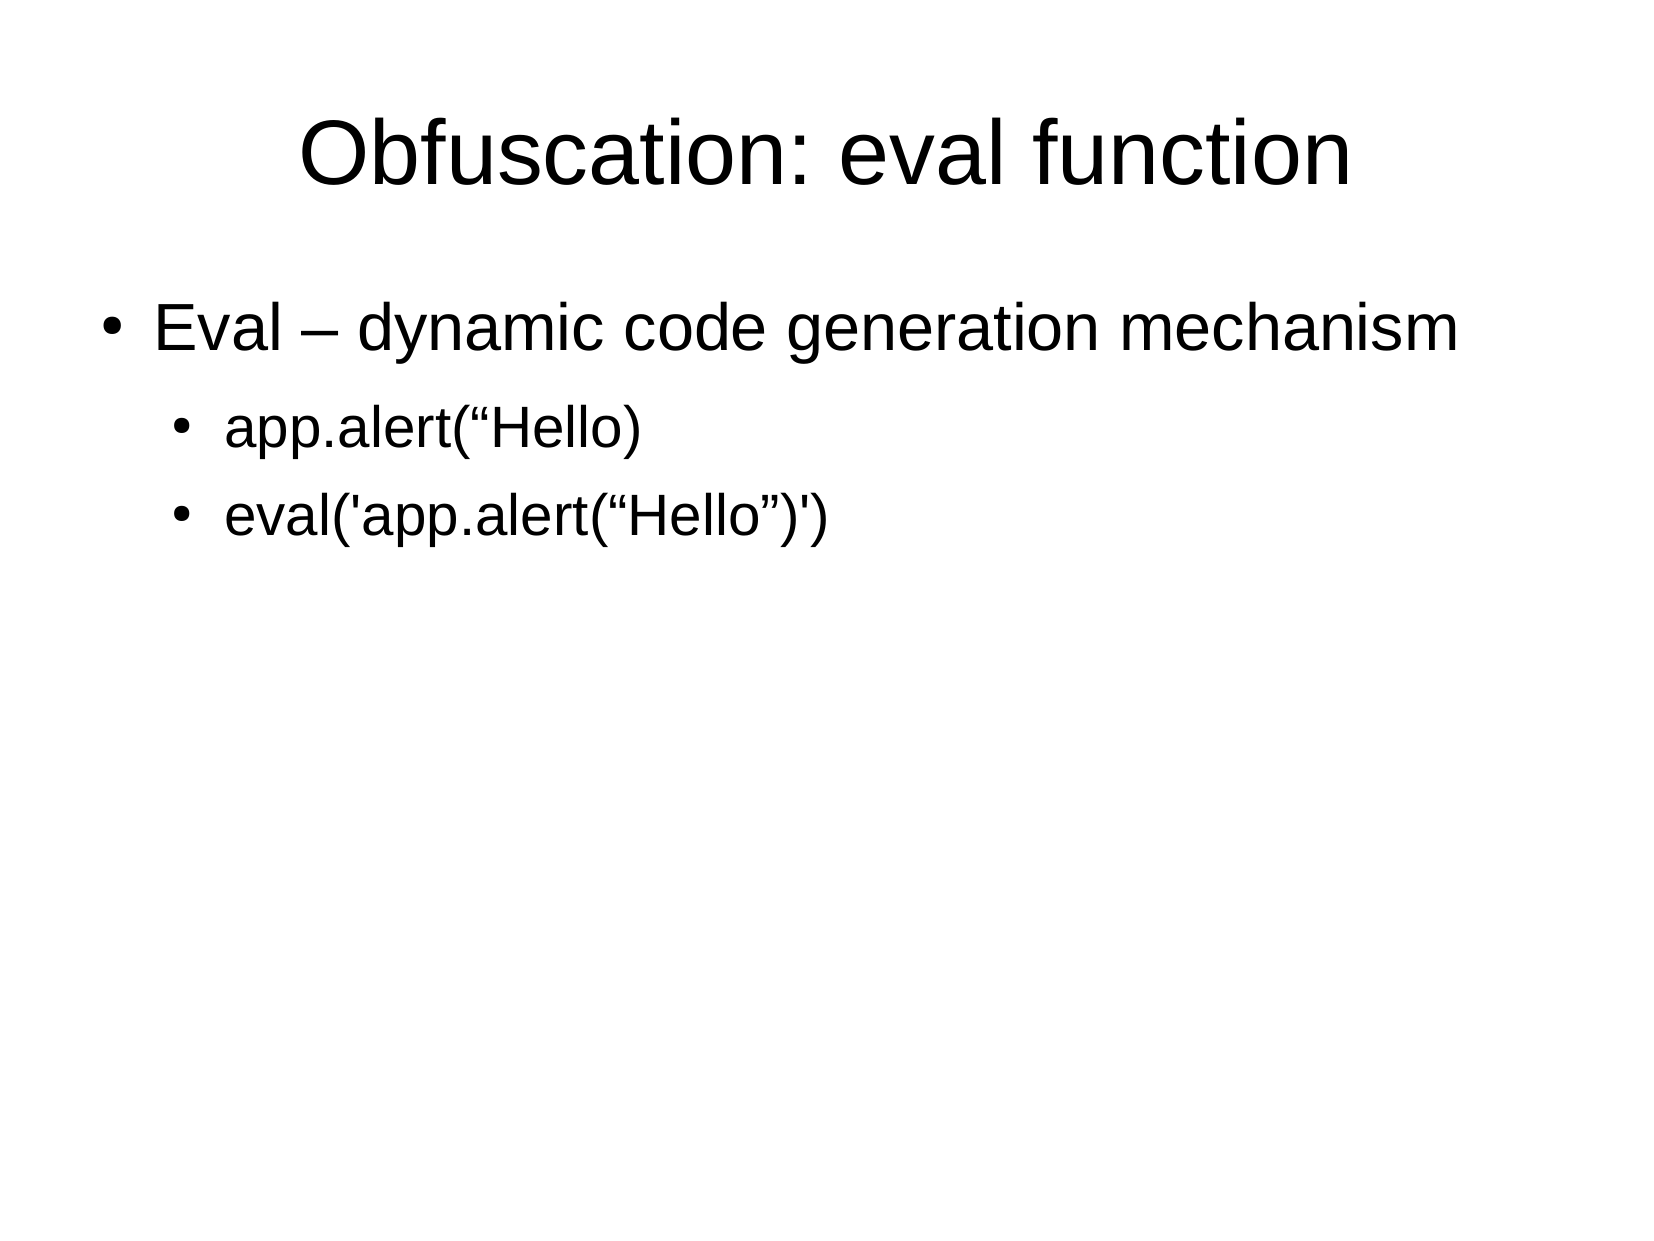

# Obfuscation: eval function
Eval – dynamic code generation mechanism
app.alert(“Hello)
eval('app.alert(“Hello”)')